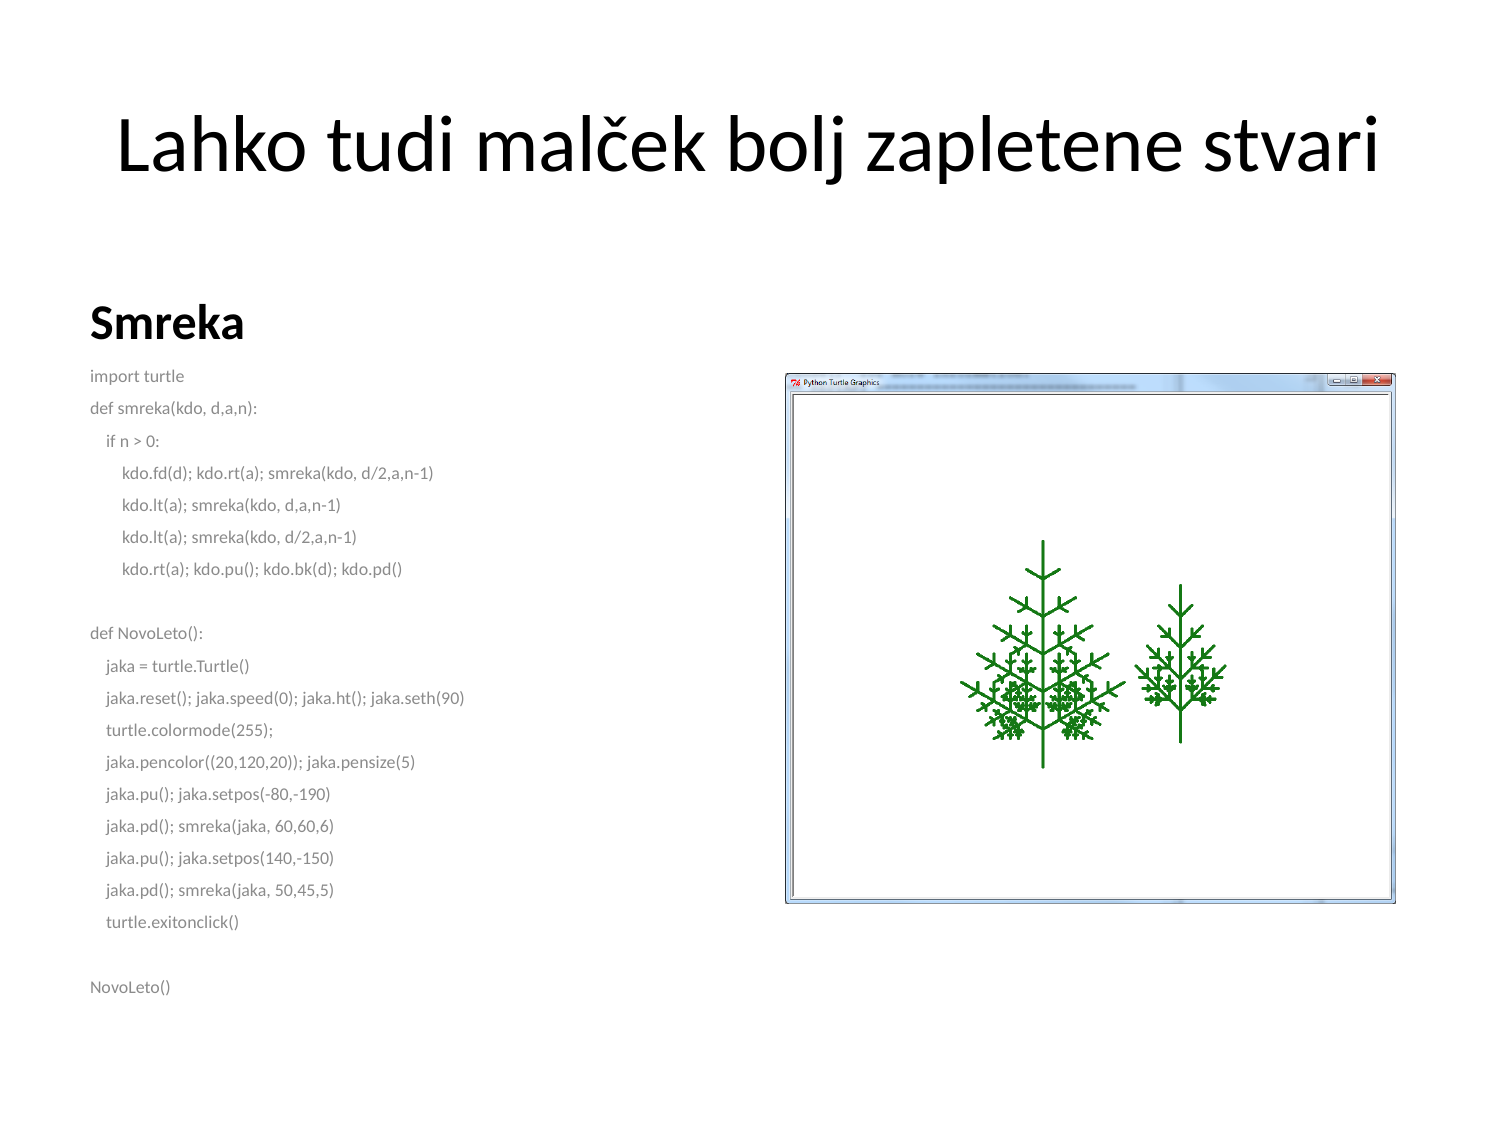

# Lahko tudi malček bolj zapletene stvari
Smreka
import turtle
def smreka(kdo, d,a,n):
 if n > 0:
 kdo.fd(d); kdo.rt(a); smreka(kdo, d/2,a,n-1)
 kdo.lt(a); smreka(kdo, d,a,n-1)
 kdo.lt(a); smreka(kdo, d/2,a,n-1)
 kdo.rt(a); kdo.pu(); kdo.bk(d); kdo.pd()
def NovoLeto():
 jaka = turtle.Turtle()
 jaka.reset(); jaka.speed(0); jaka.ht(); jaka.seth(90)
 turtle.colormode(255);
 jaka.pencolor((20,120,20)); jaka.pensize(5)
 jaka.pu(); jaka.setpos(-80,-190)
 jaka.pd(); smreka(jaka, 60,60,6)
 jaka.pu(); jaka.setpos(140,-150)
 jaka.pd(); smreka(jaka, 50,45,5)
 turtle.exitonclick()
NovoLeto()